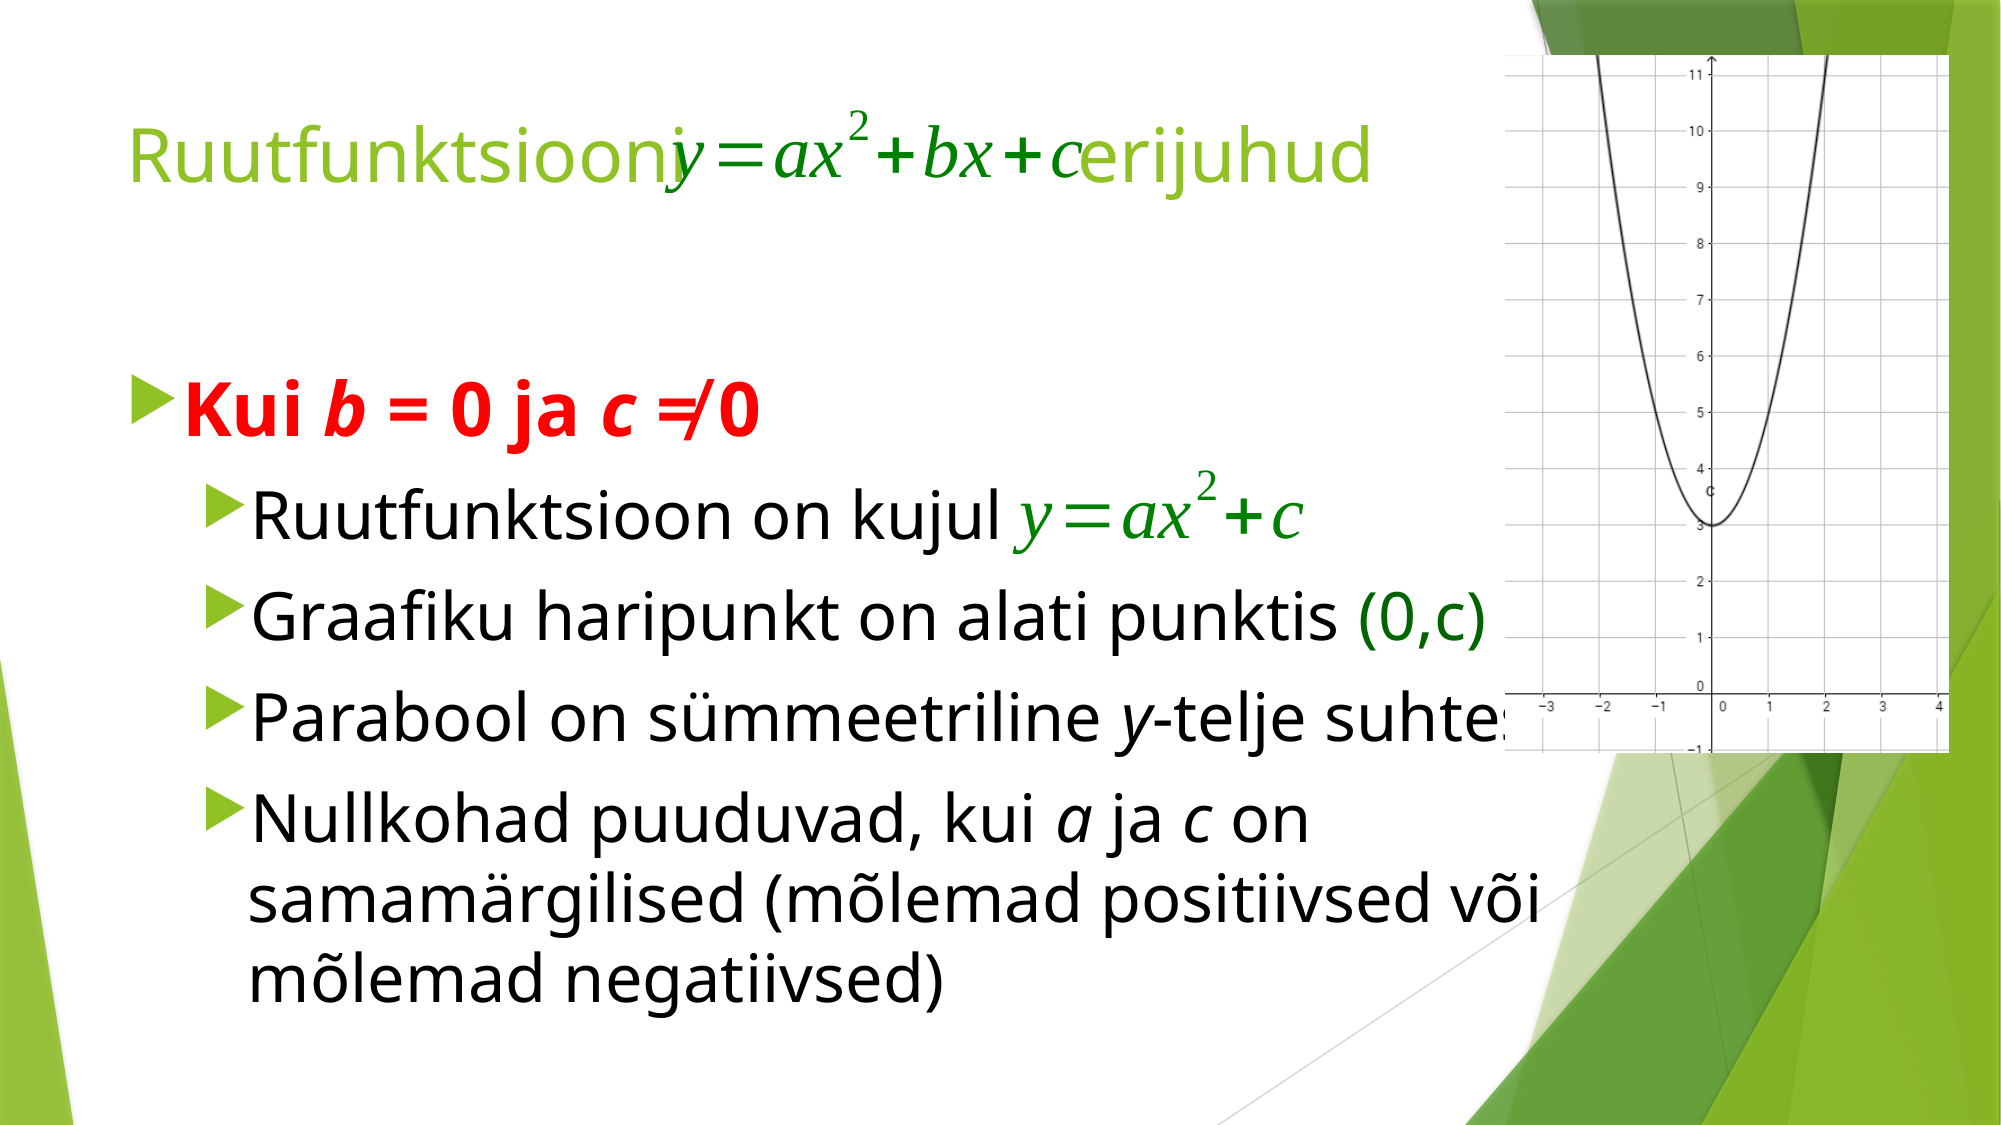

# Ruutfunktsiooni erijuhud
Kui b = 0 ja c ≠ 0
Ruutfunktsioon on kujul
Graafiku haripunkt on alati punktis (0,c)
Parabool on sümmeetriline y-telje suhtes
Nullkohad puuduvad, kui a ja c on samamärgilised (mõlemad positiivsed või mõlemad negatiivsed)